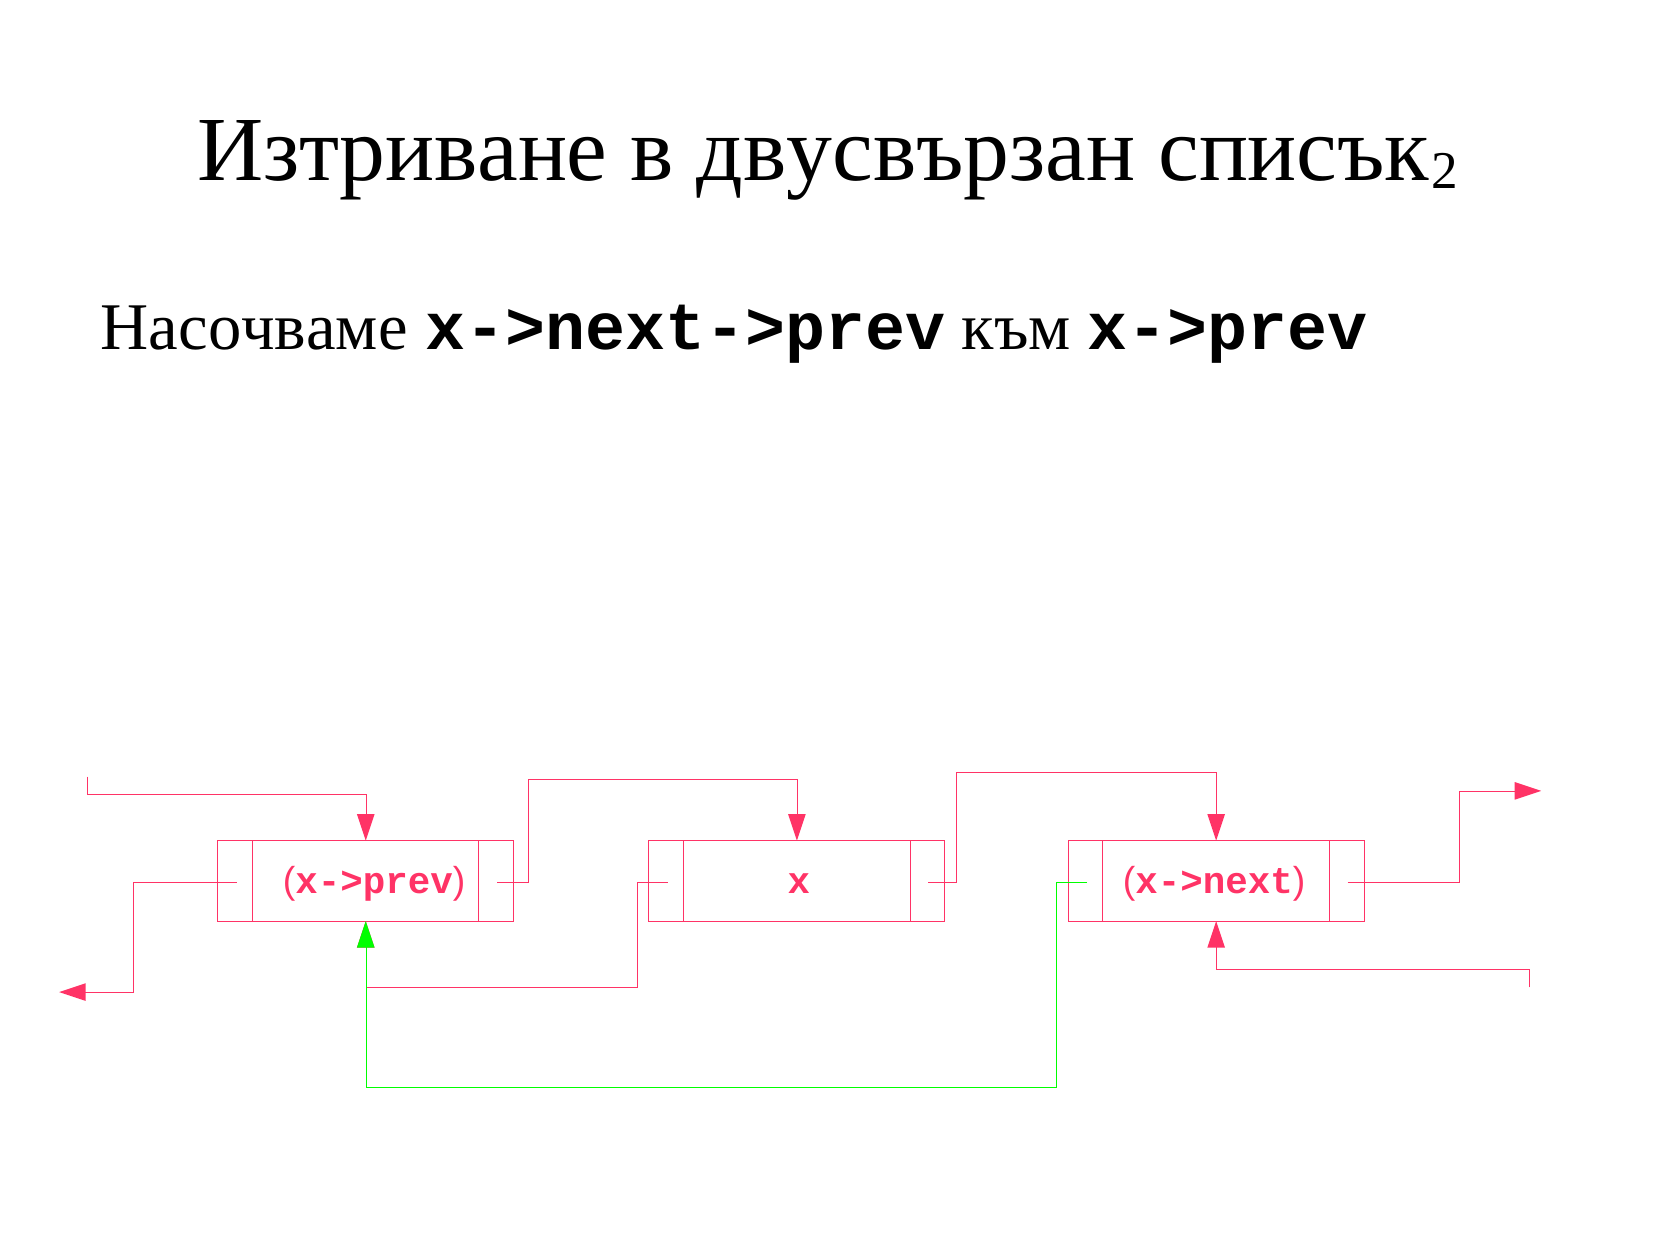

# Изтриване в двусвързан списък2
Насочваме x->next->prev към x->prev
 (x->prev)
 x
 (x->next)